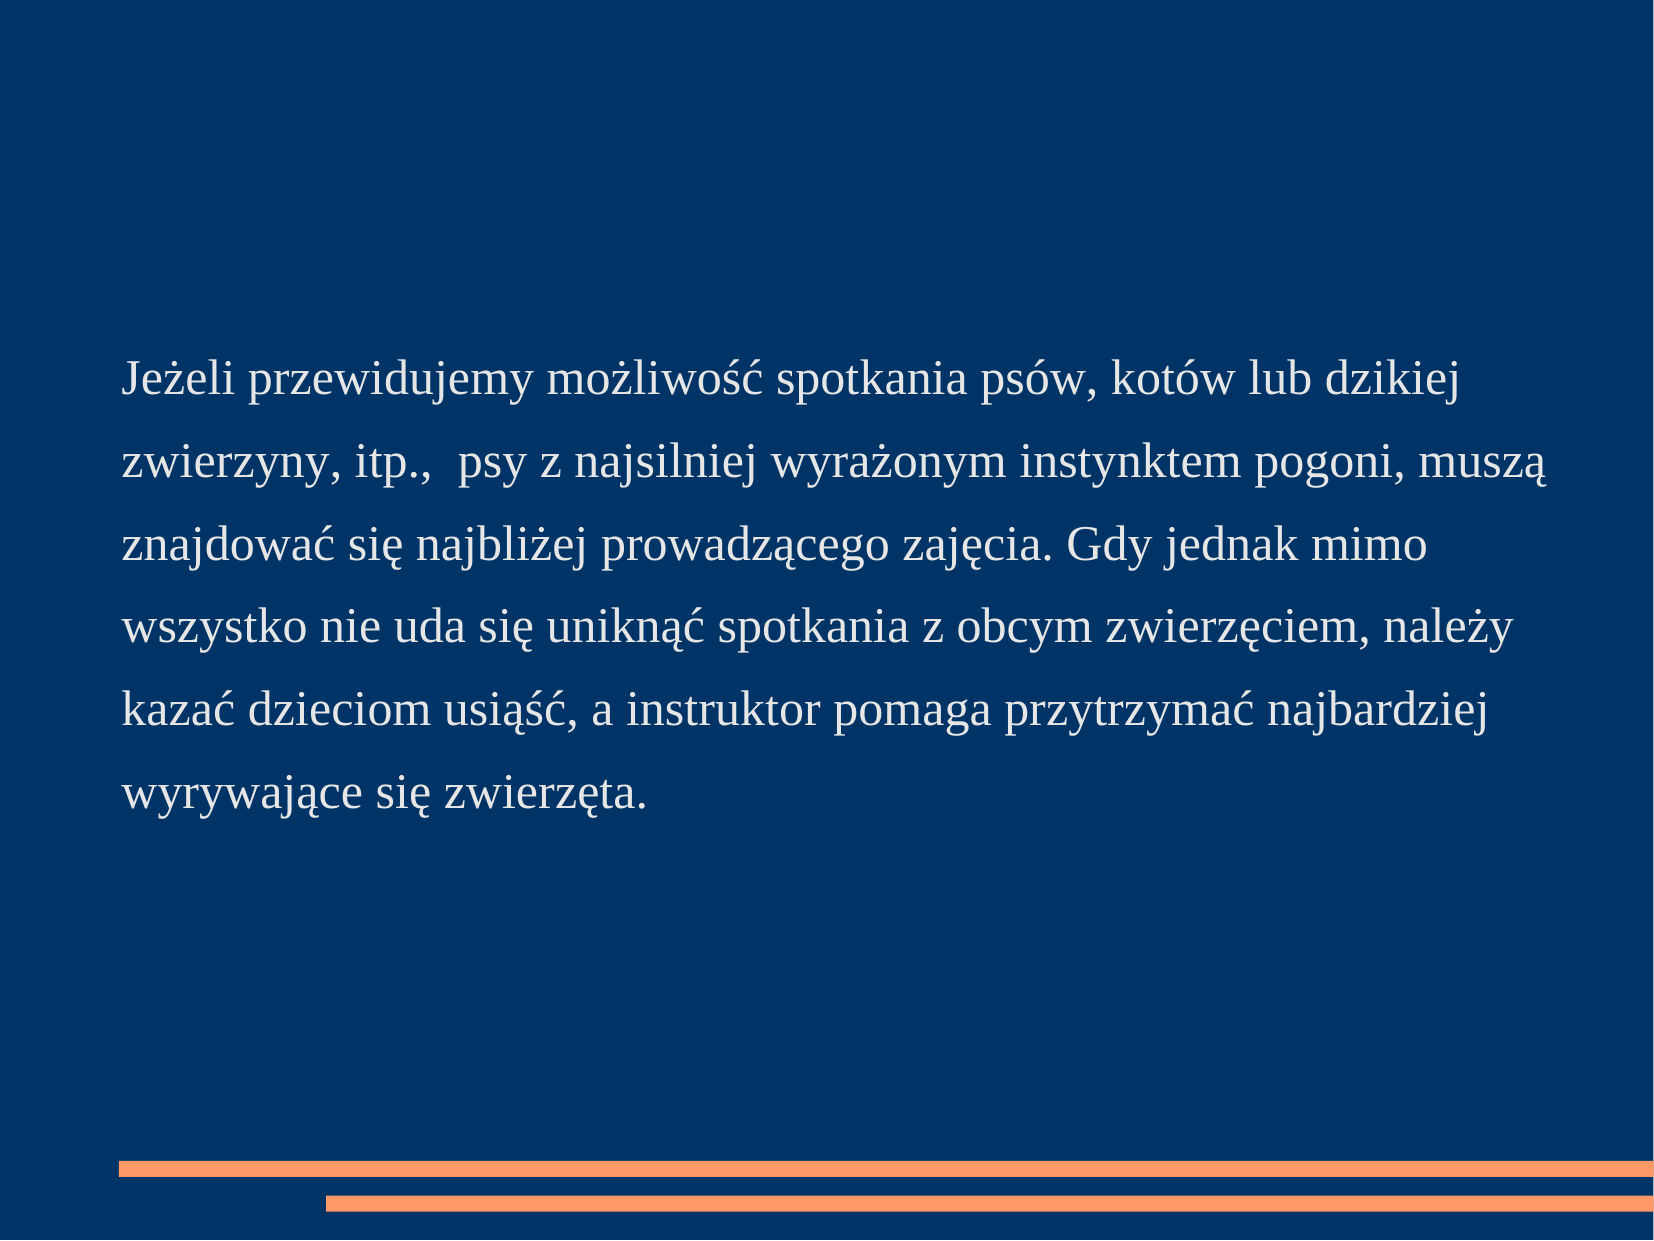

#
Jeżeli przewidujemy możliwość spotkania psów, kotów lub dzikiej zwierzyny, itp., psy z najsilniej wyrażonym instynktem pogoni, muszą znajdować się najbliżej prowadzącego zajęcia. Gdy jednak mimo wszystko nie uda się uniknąć spotkania z obcym zwierzęciem, należy kazać dzieciom usiąść, a instruktor pomaga przytrzymać najbardziej wyrywające się zwierzęta.